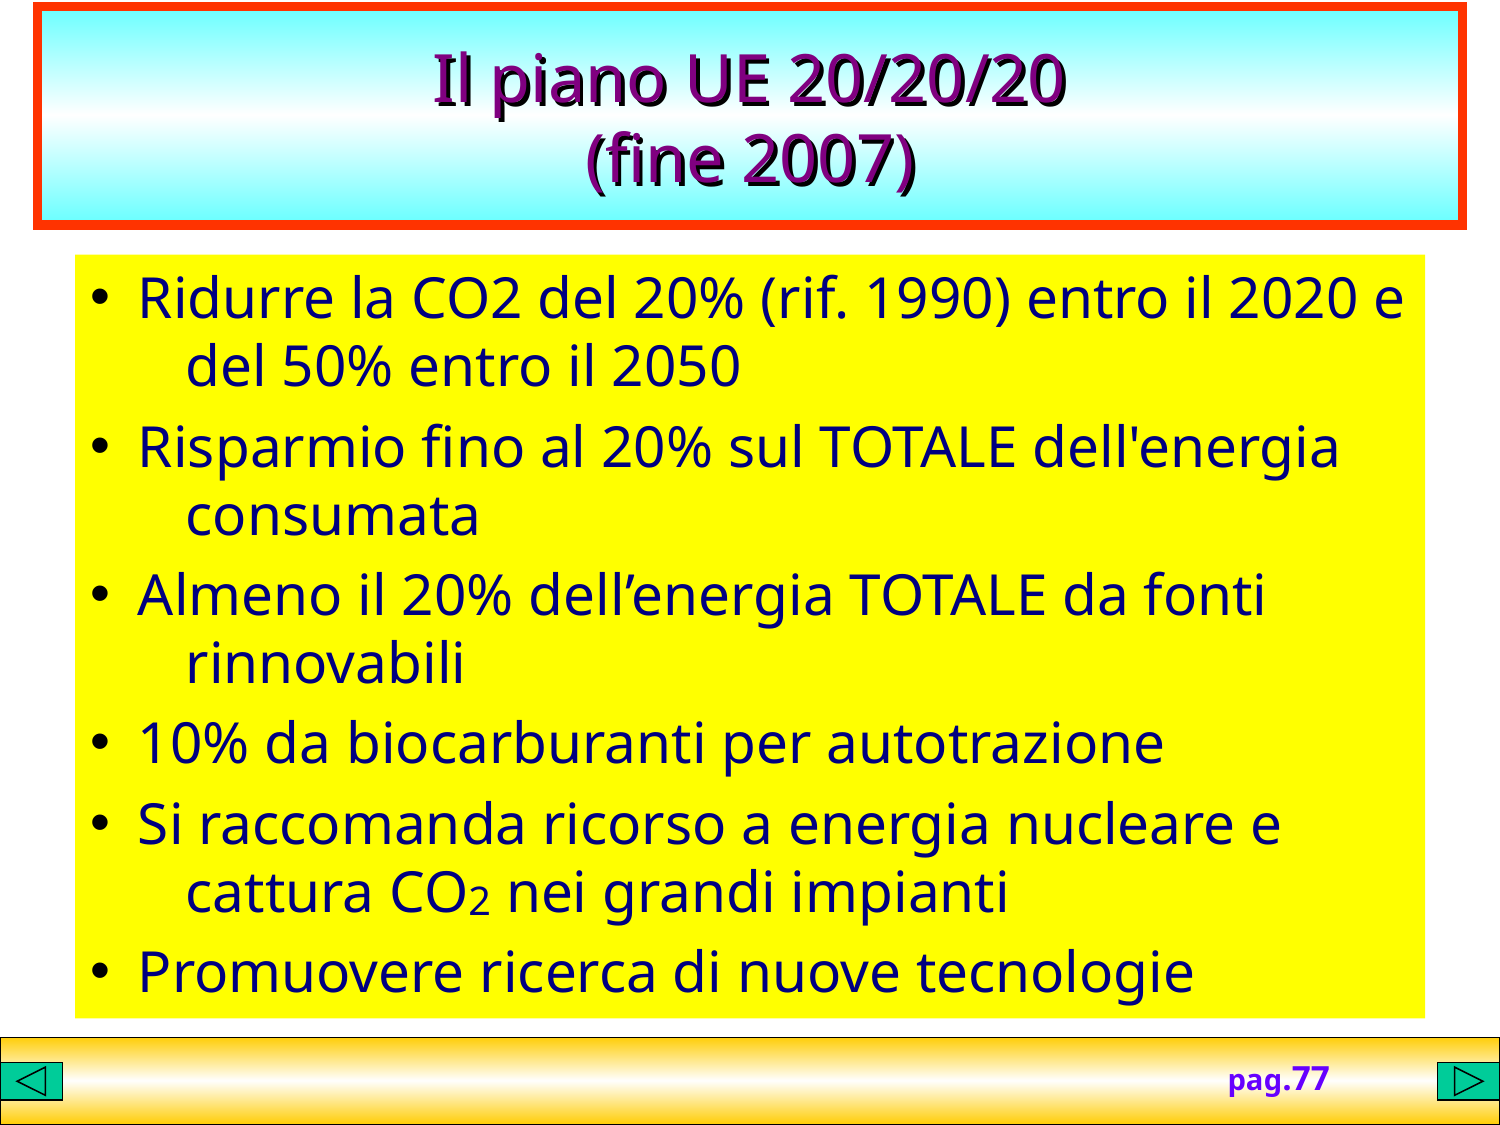

# Il piano UE 20/20/20 (fine 2007)
Ridurre la CO2 del 20% (rif. 1990) entro il 2020 e del 50% entro il 2050
Risparmio fino al 20% sul TOTALE dell'energia consumata
Almeno il 20% dell’energia TOTALE da fonti rinnovabili
10% da biocarburanti per autotrazione
Si raccomanda ricorso a energia nucleare e cattura CO2 nei grandi impianti
Promuovere ricerca di nuove tecnologie
77